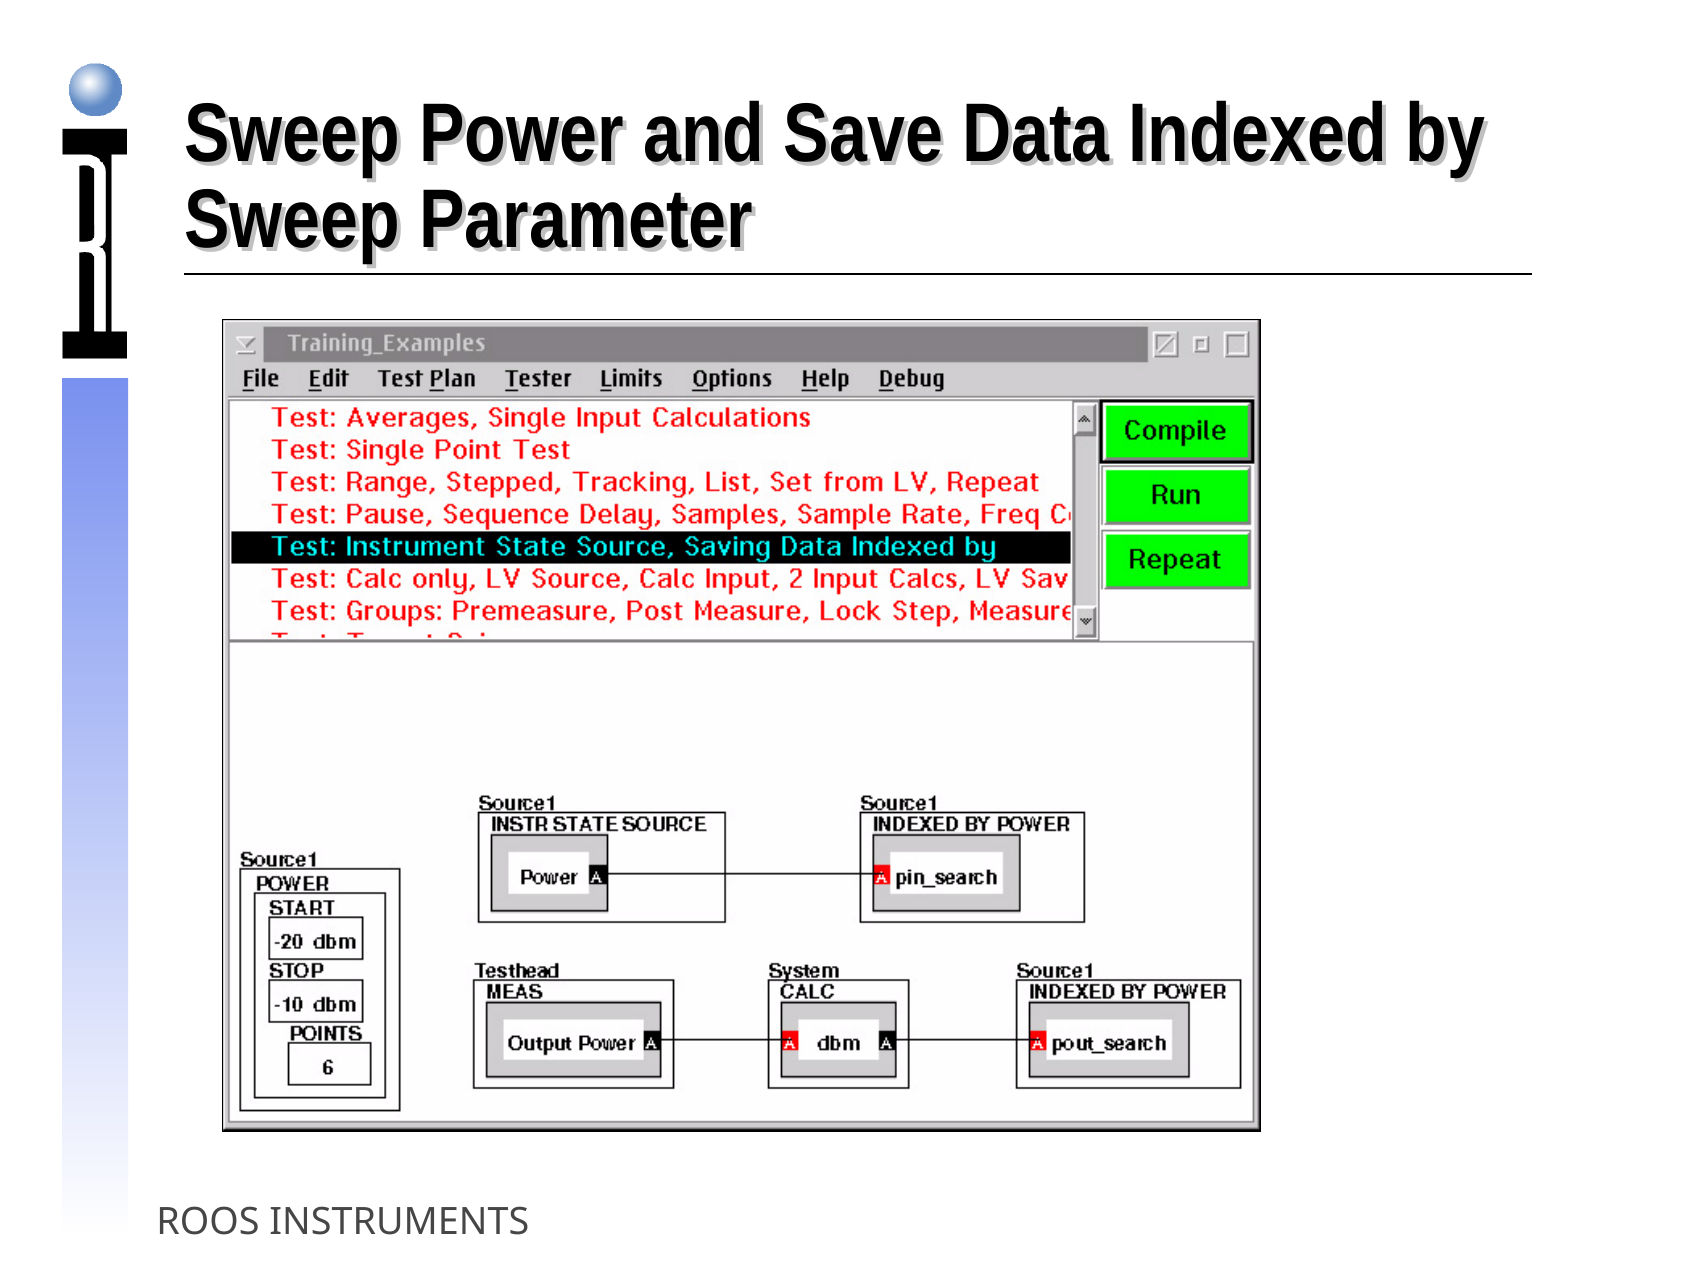

Sweep Power and Save Data Indexed by Sweep Parameter